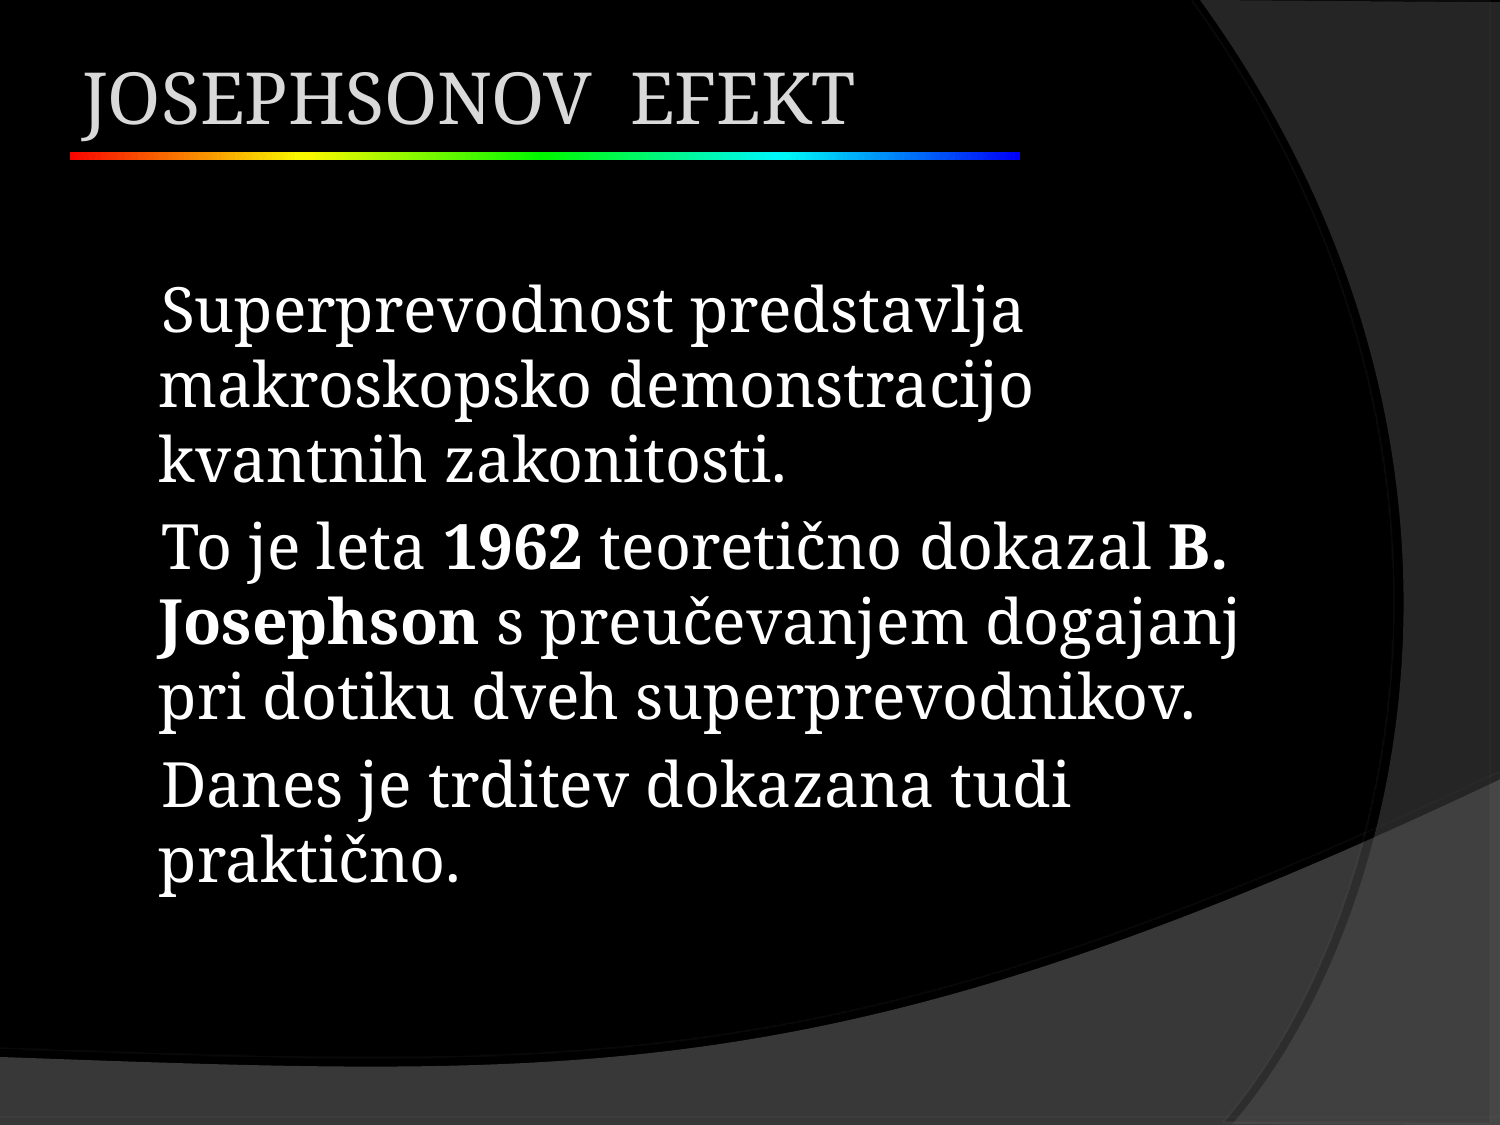

# JOSEPHSONOV EFEKT
 Superprevodnost predstavlja makroskopsko demonstracijo kvantnih zakonitosti.
 To je leta 1962 teoretično dokazal B. Josephson s preučevanjem dogajanj pri dotiku dveh superprevodnikov.
 Danes je trditev dokazana tudi praktično.